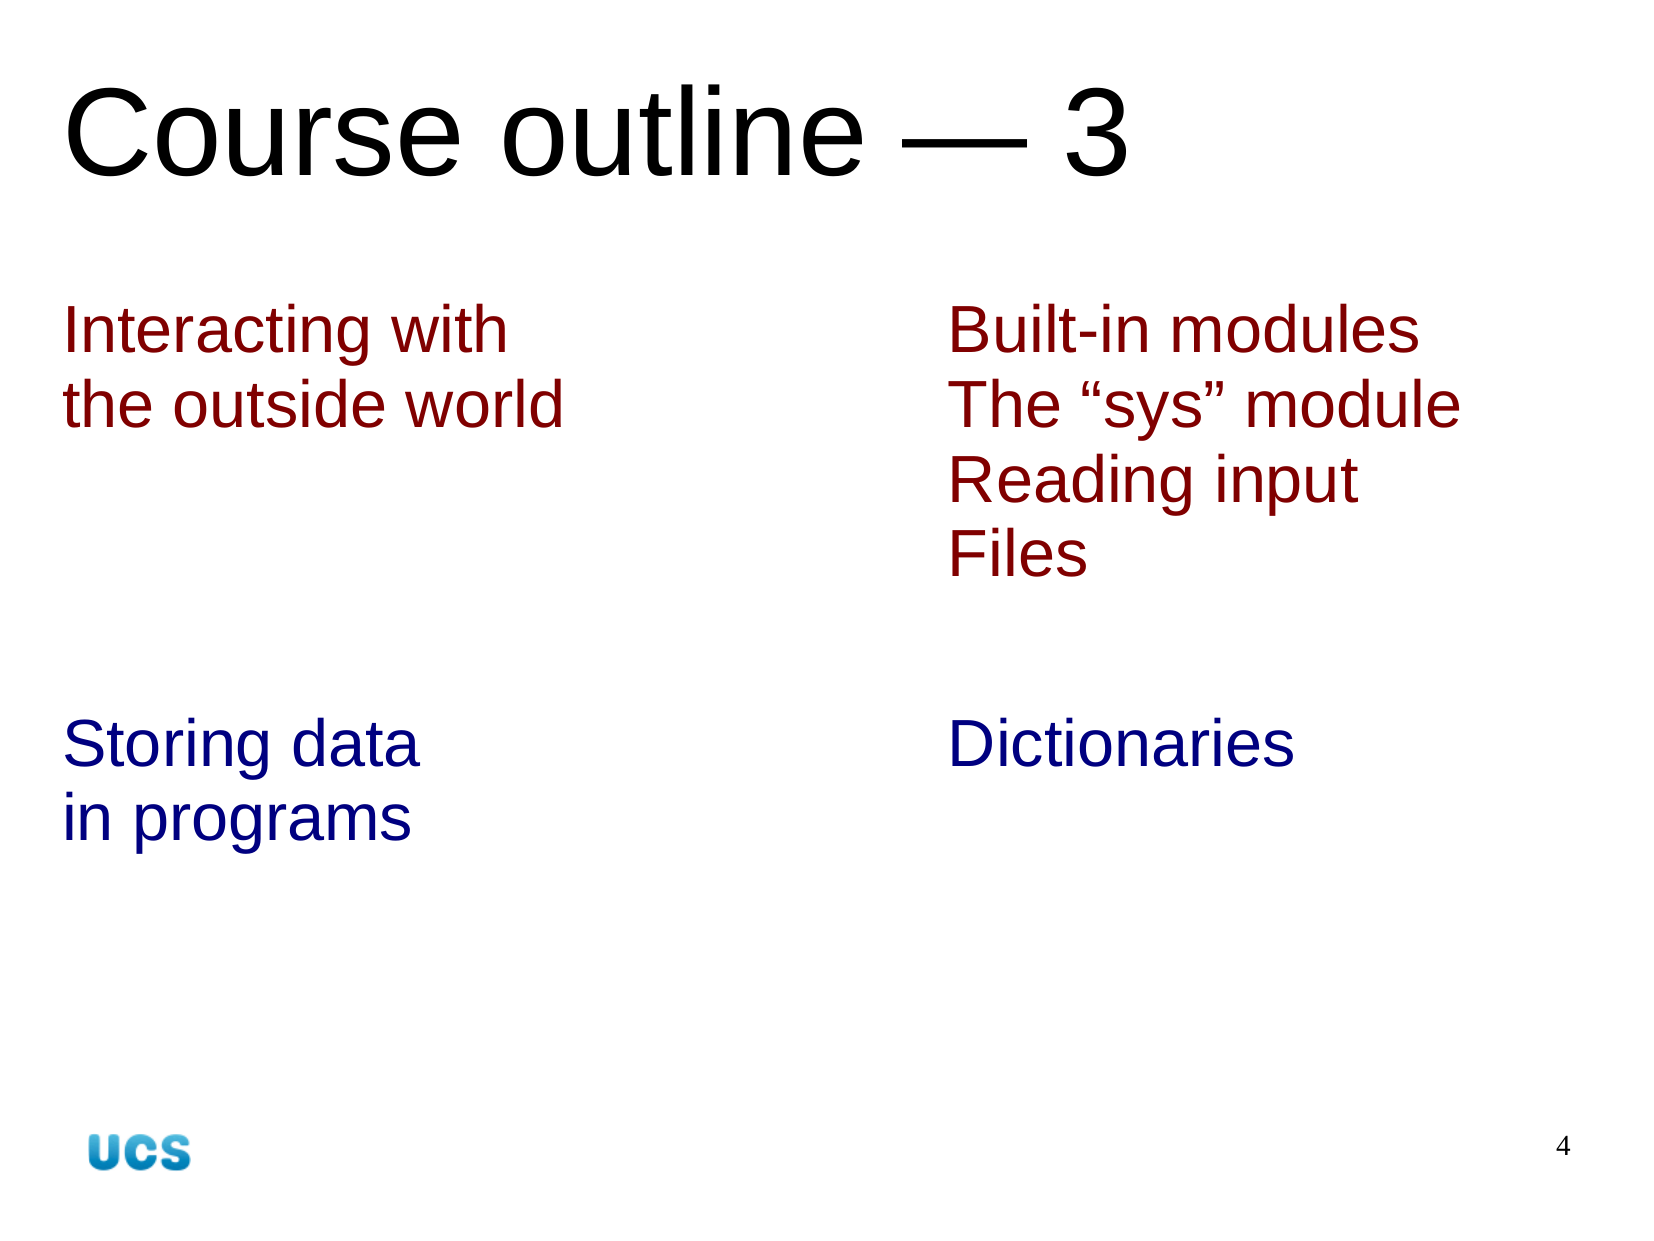

Course outline — 3
Built-in modules
The “sys” module
Reading input
Files
Interacting with
the outside world
Storing data
in programs
Dictionaries
4